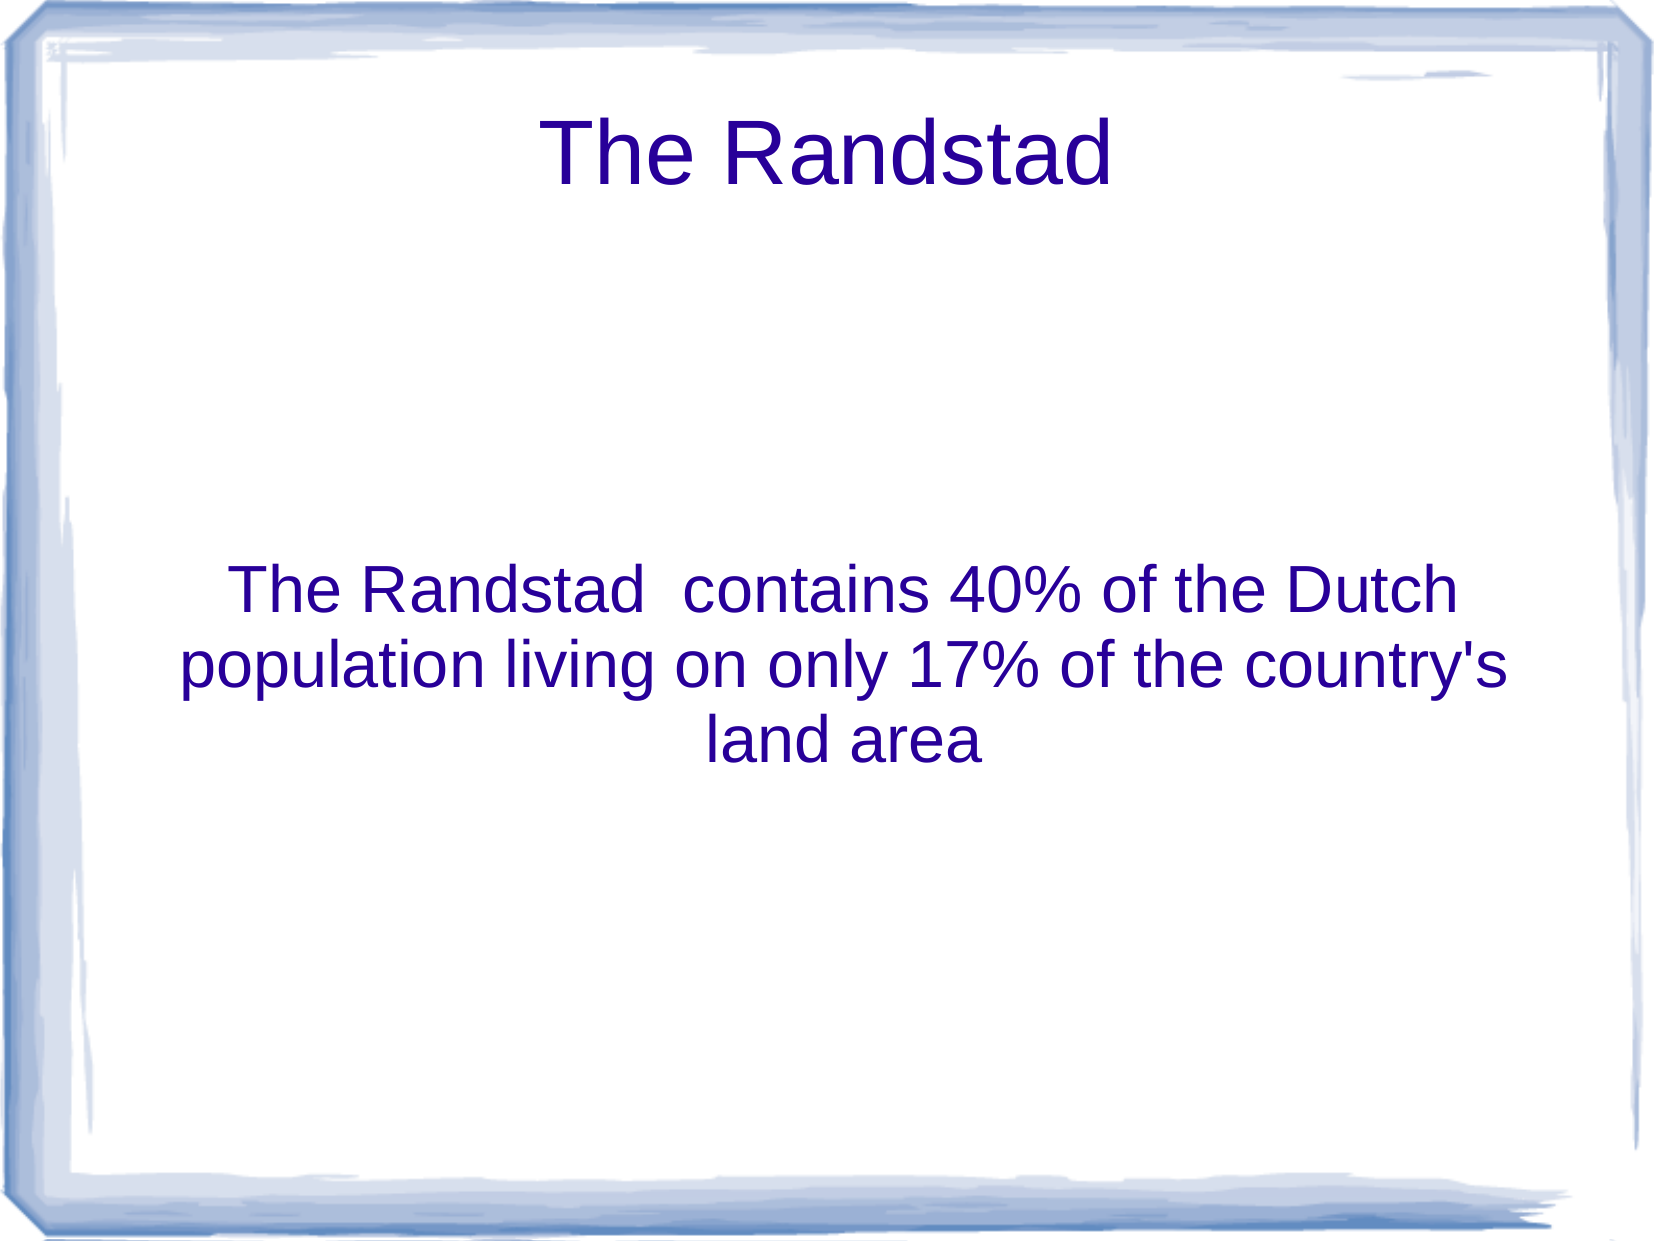

# The Randstad
The Randstad contains 40% of the Dutch population living on only 17% of the country's land area